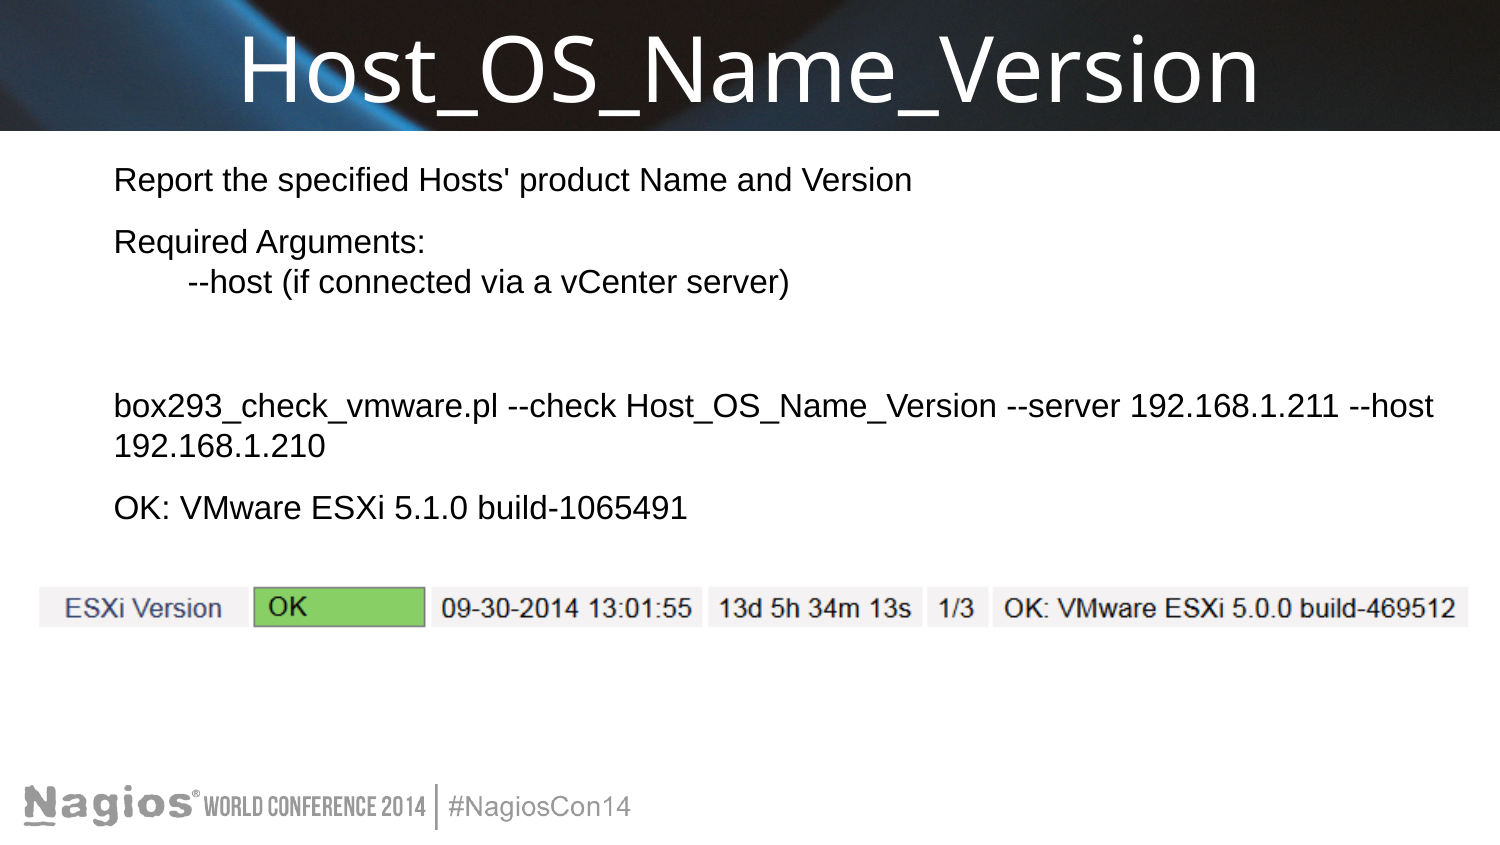

# Host_OS_Name_Version
Report the specified Hosts' product Name and Version
Required Arguments:
	--host (if connected via a vCenter server)
box293_check_vmware.pl --check Host_OS_Name_Version --server 192.168.1.211 --host 192.168.1.210
OK: VMware ESXi 5.1.0 build-1065491